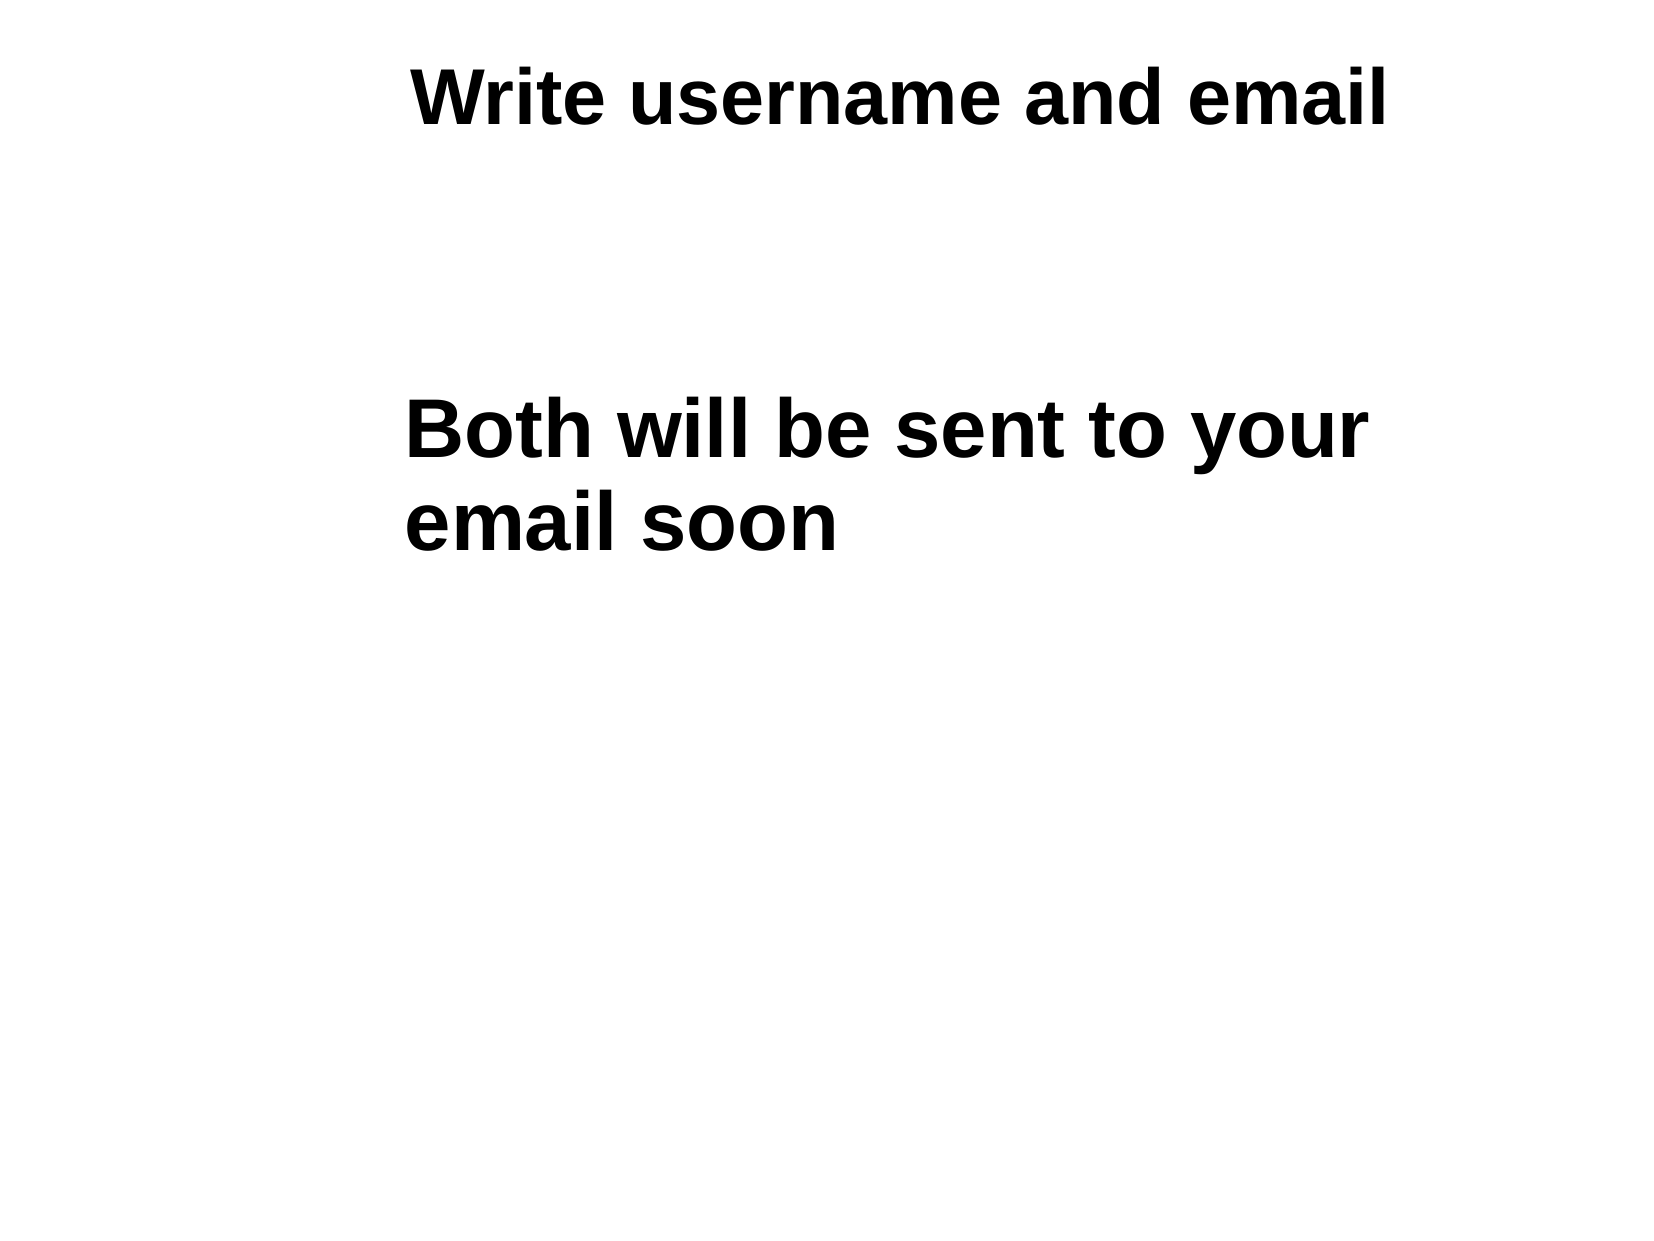

Write username and email
Both will be sent to your email soon